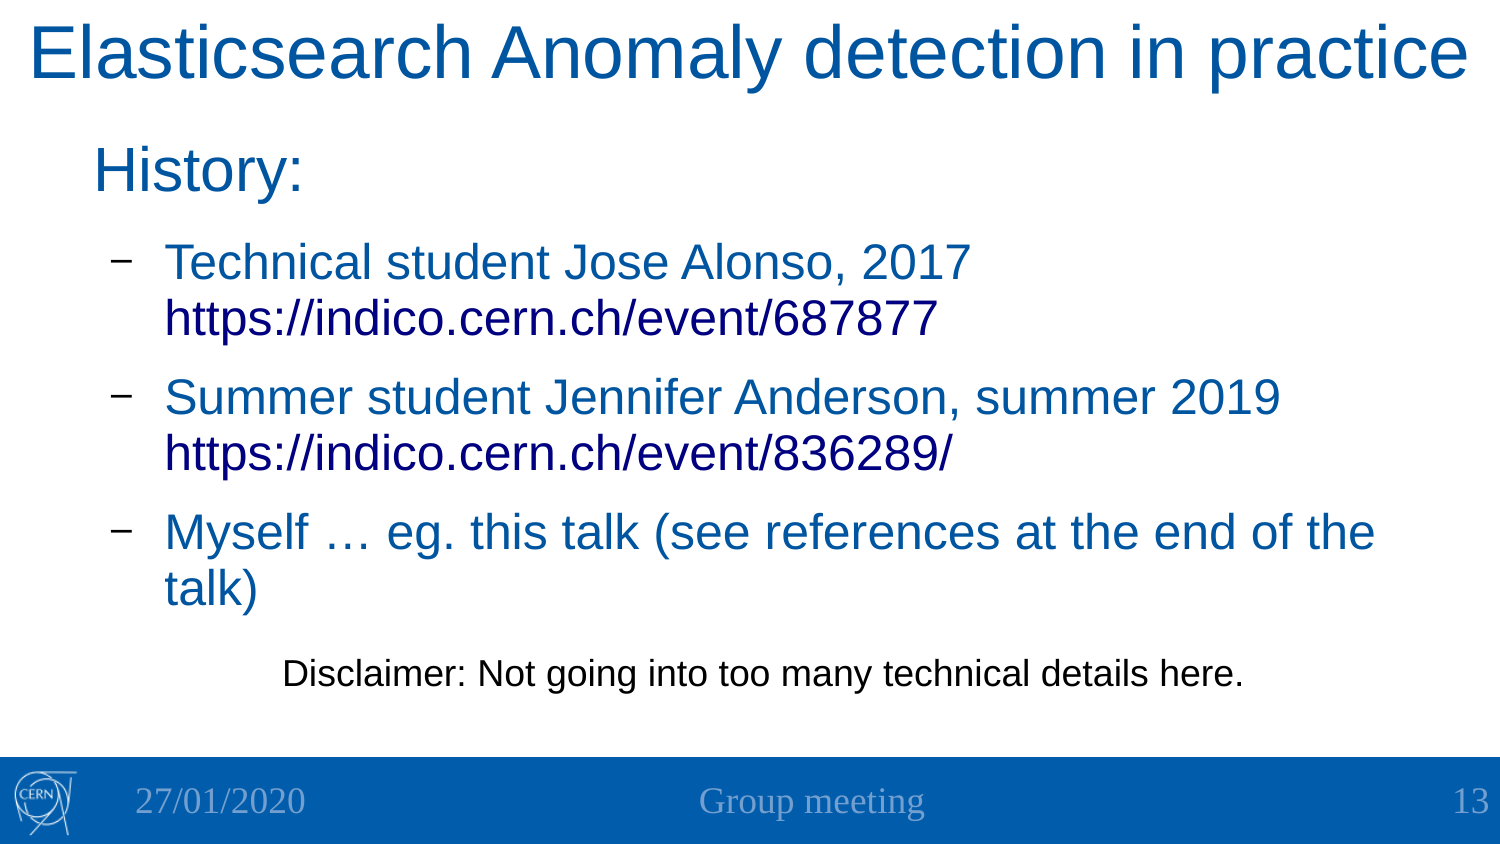

# Elasticsearch Anomaly detection in practice
History:
Technical student Jose Alonso, 2017 https://indico.cern.ch/event/687877
Summer student Jennifer Anderson, summer 2019 https://indico.cern.ch/event/836289/
Myself … eg. this talk (see references at the end of the talk)
Disclaimer: Not going into too many technical details here.
27/01/2020
Group meeting
13